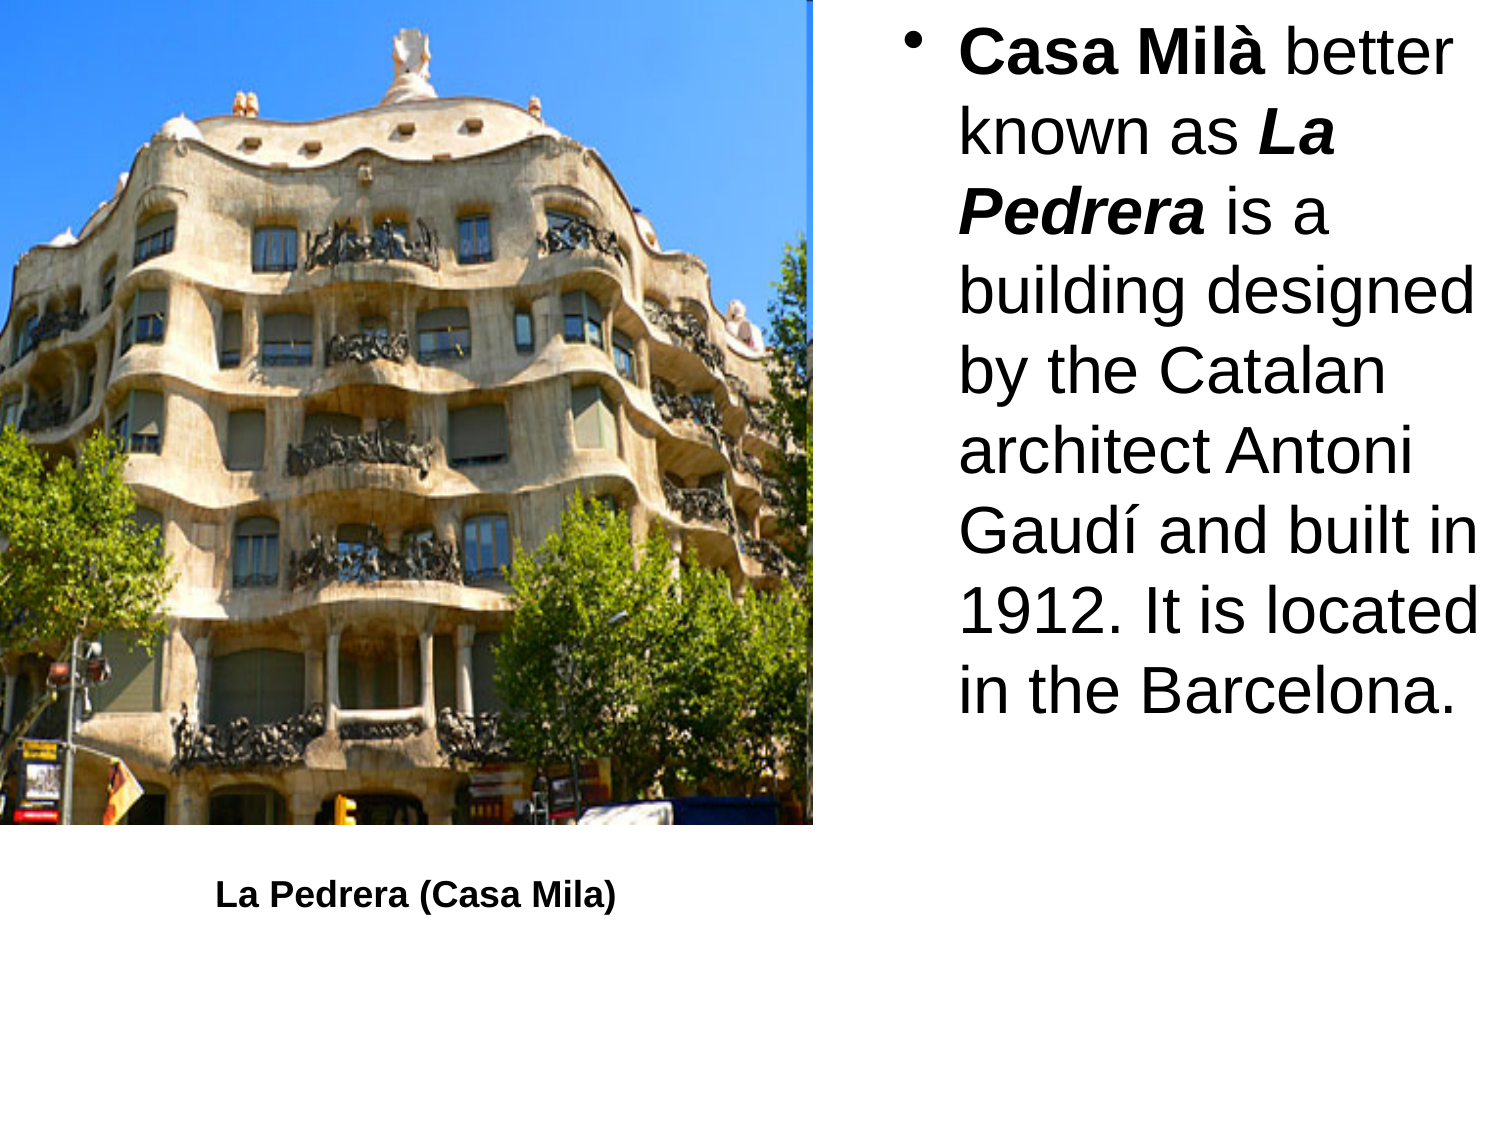

# Casa Milà better known as La Pedrera is a building designed by the Catalan architect Antoni Gaudí and built in 1912. It is located in the Barcelona.
La Pedrera (Casa Mila)